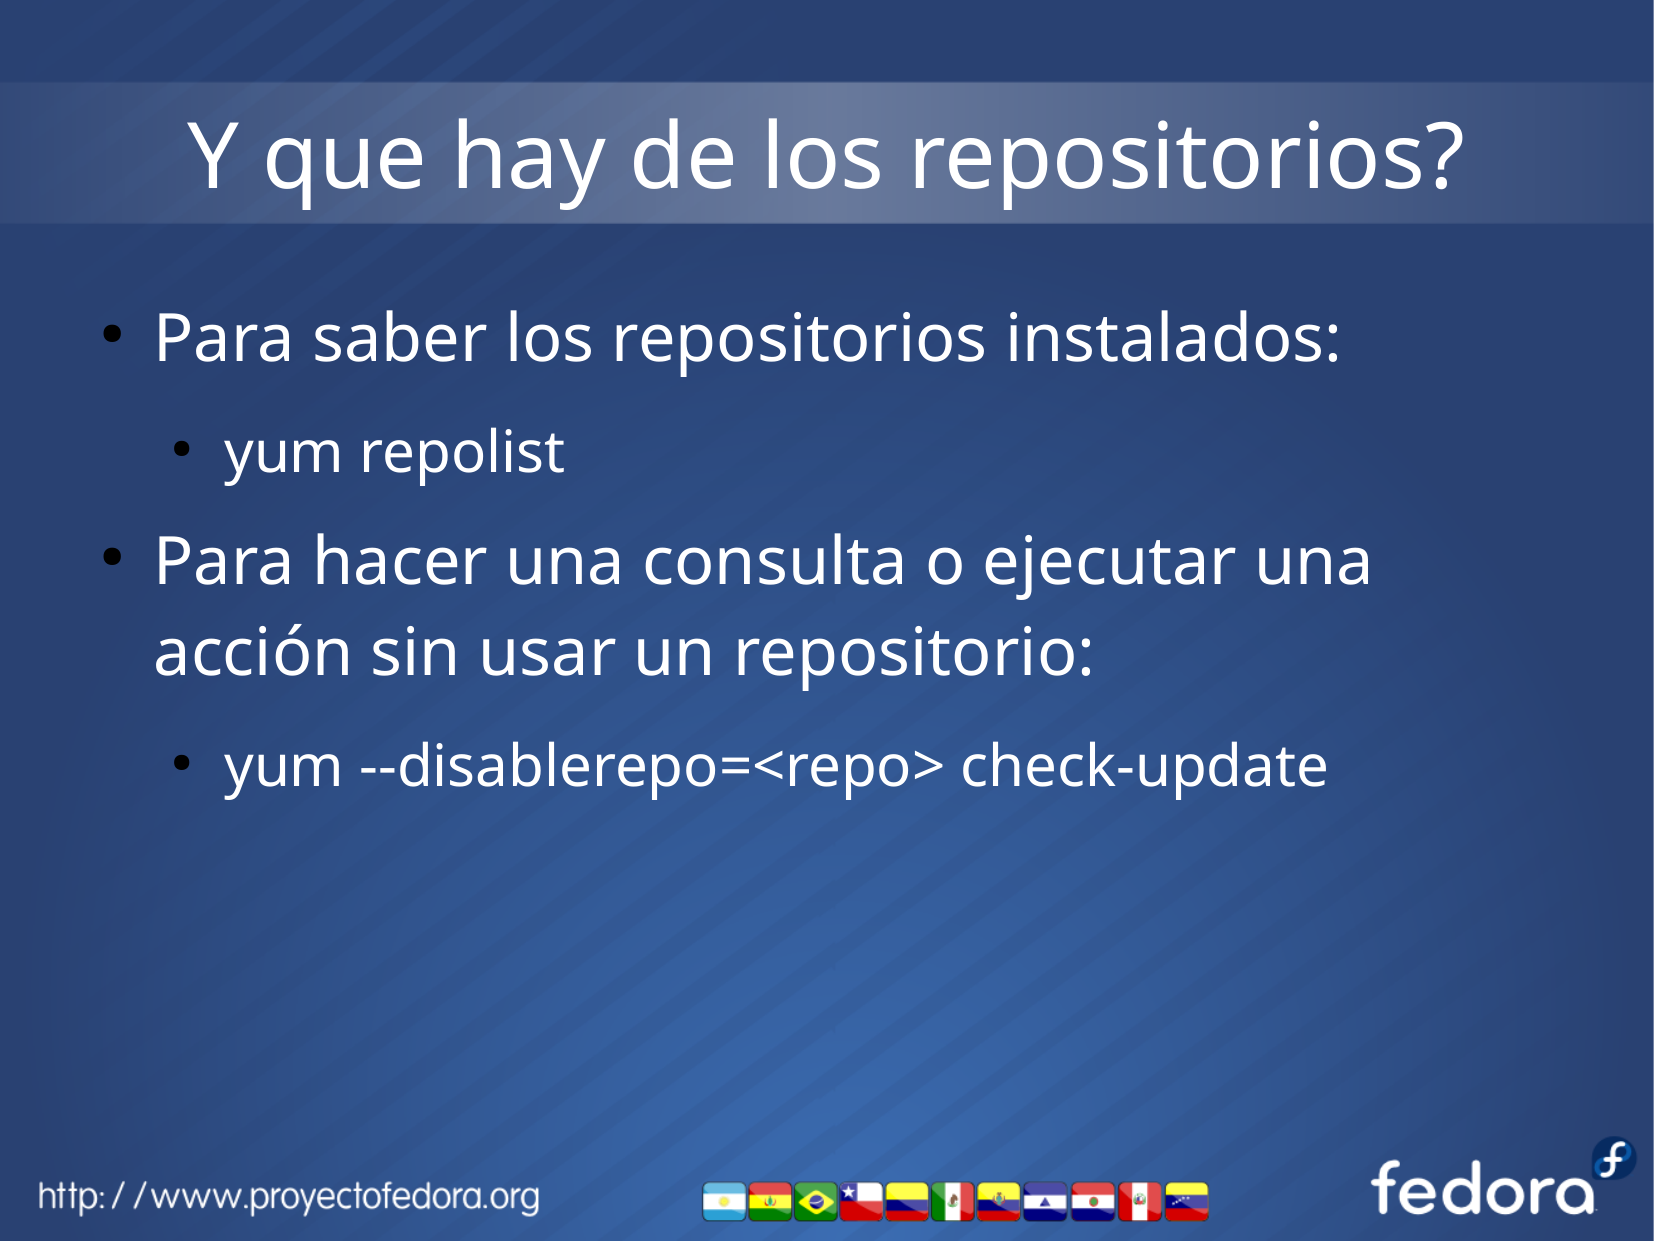

# Y que hay de los repositorios?
Para saber los repositorios instalados:
yum repolist
Para hacer una consulta o ejecutar una acción sin usar un repositorio:
yum --disablerepo=<repo> check-update